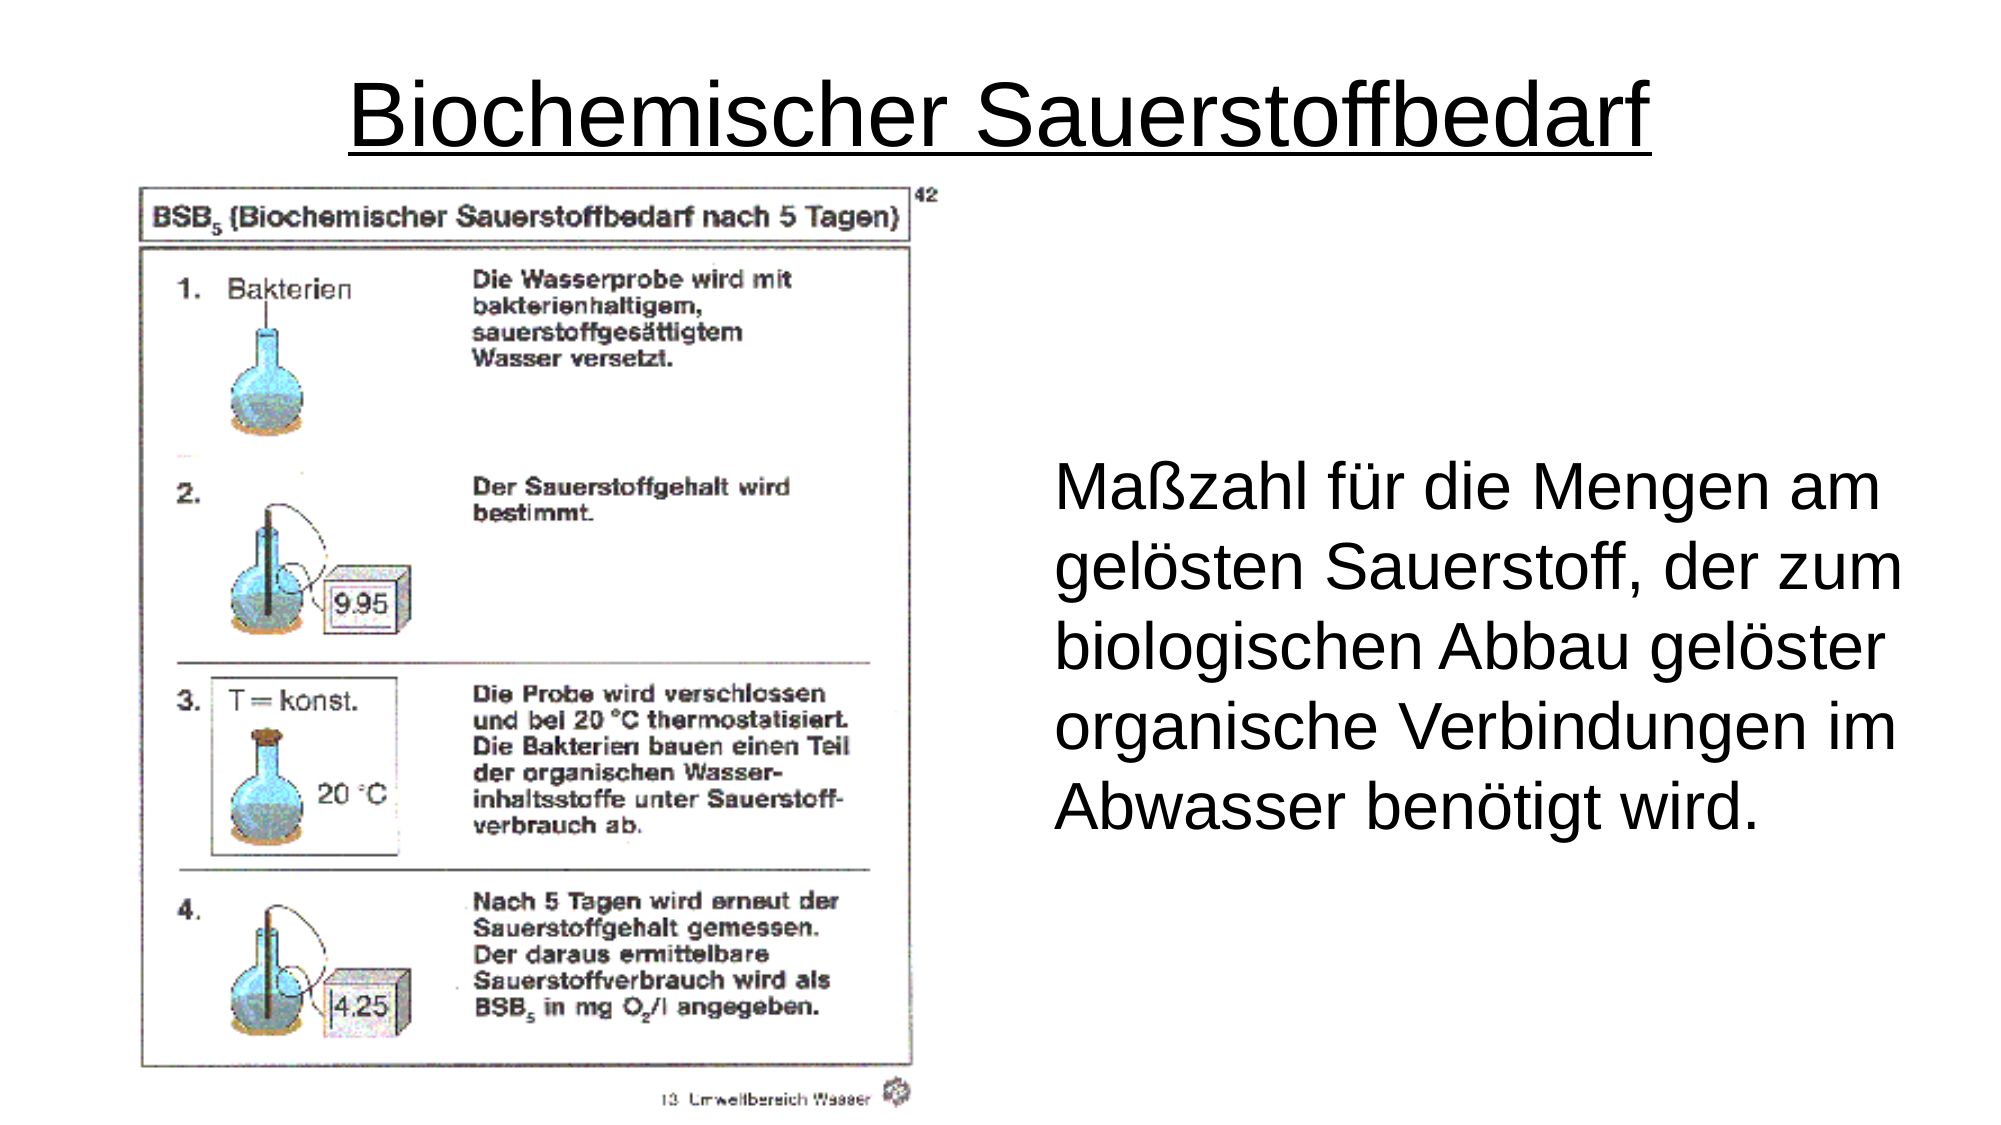

# Biochemischer Sauerstoffbedarf
Maßzahl für die Mengen am gelösten Sauerstoff, der zum biologischen Abbau gelöster organische Verbindungen im Abwasser benötigt wird.